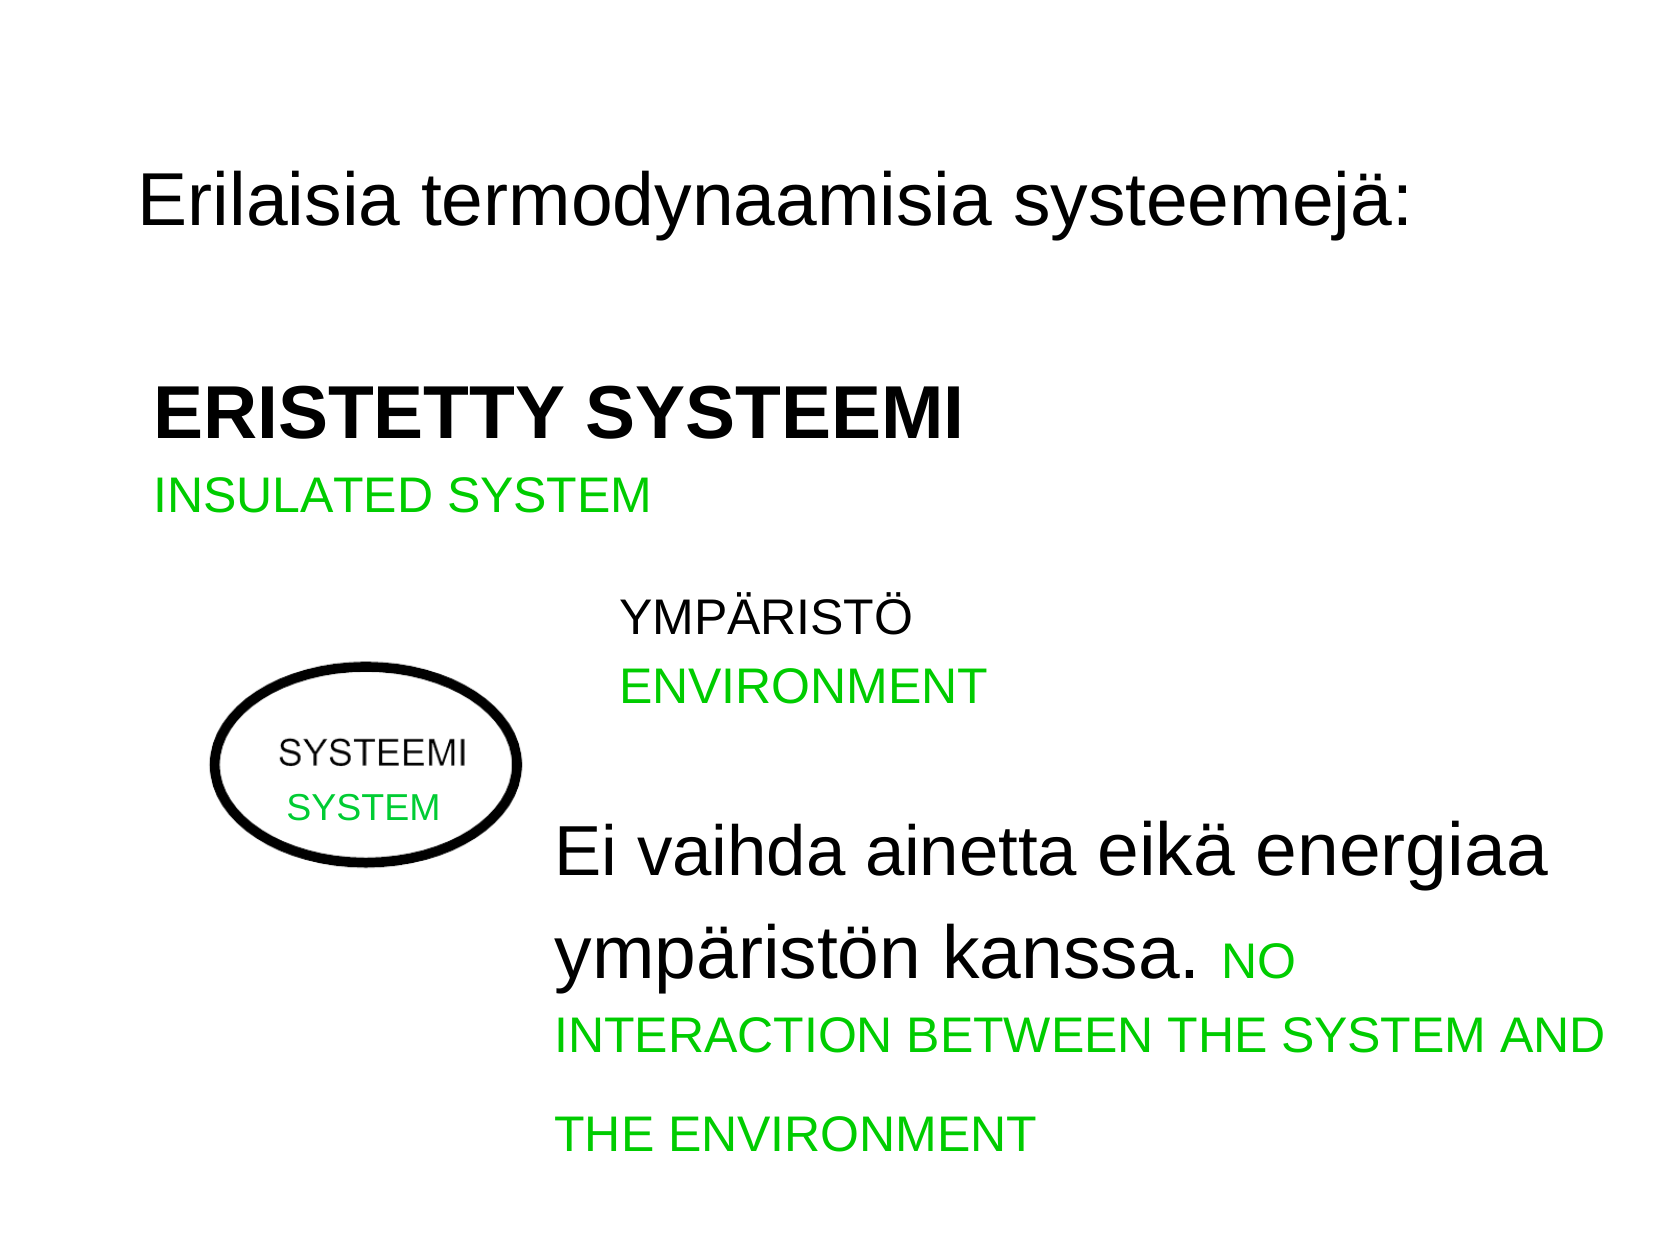

Erilaisia termodynaamisia systeemejä:
ERISTETTY SYSTEEMI INSULATED SYSTEM
YMPÄRISTÖ ENVIRONMENT
Ei vaihda ainetta eikä energiaa ympäristön kanssa. NO INTERACTION BETWEEN THE SYSTEM AND THE ENVIRONMENT
SYSTEM